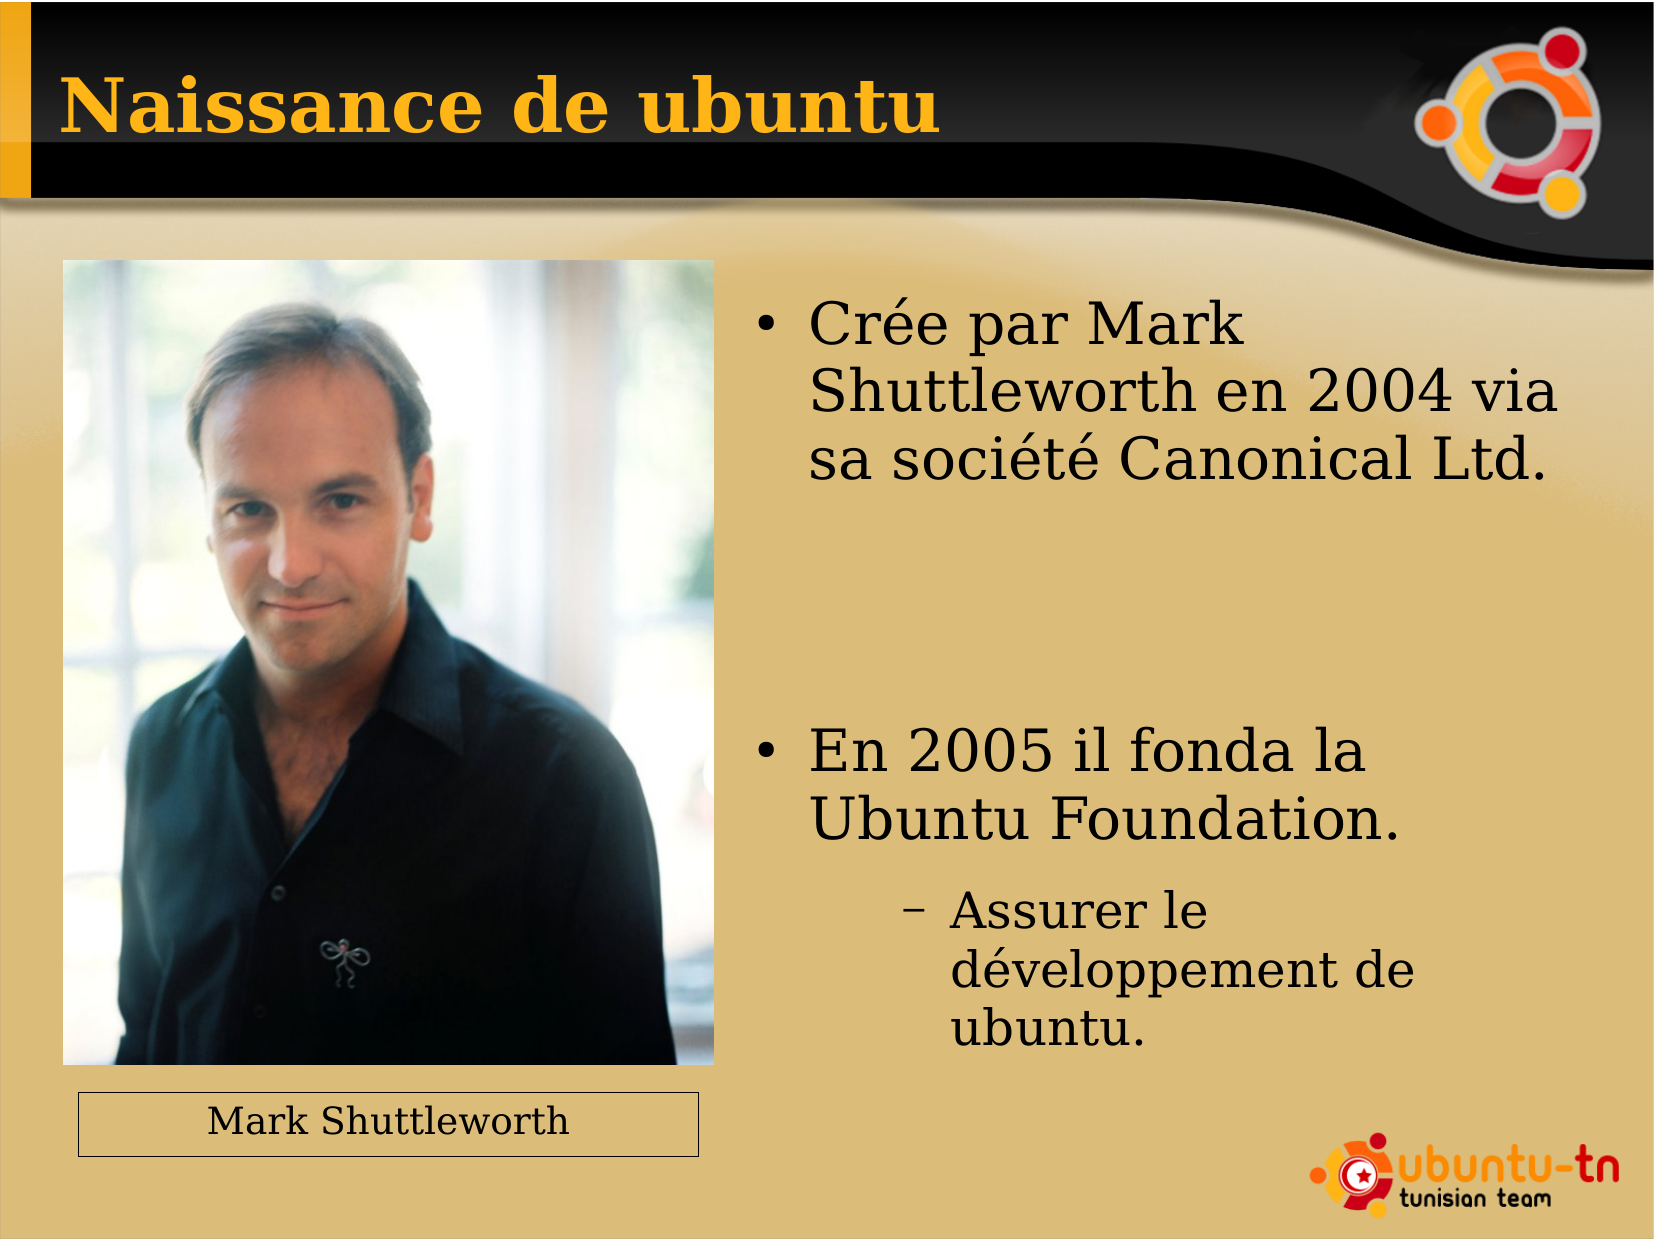

# Naissance de ubuntu
Crée par Mark Shuttleworth en 2004 via sa société Canonical Ltd.
En 2005 il fonda la Ubuntu Foundation.
Assurer le développement de ubuntu.
Mark Shuttleworth